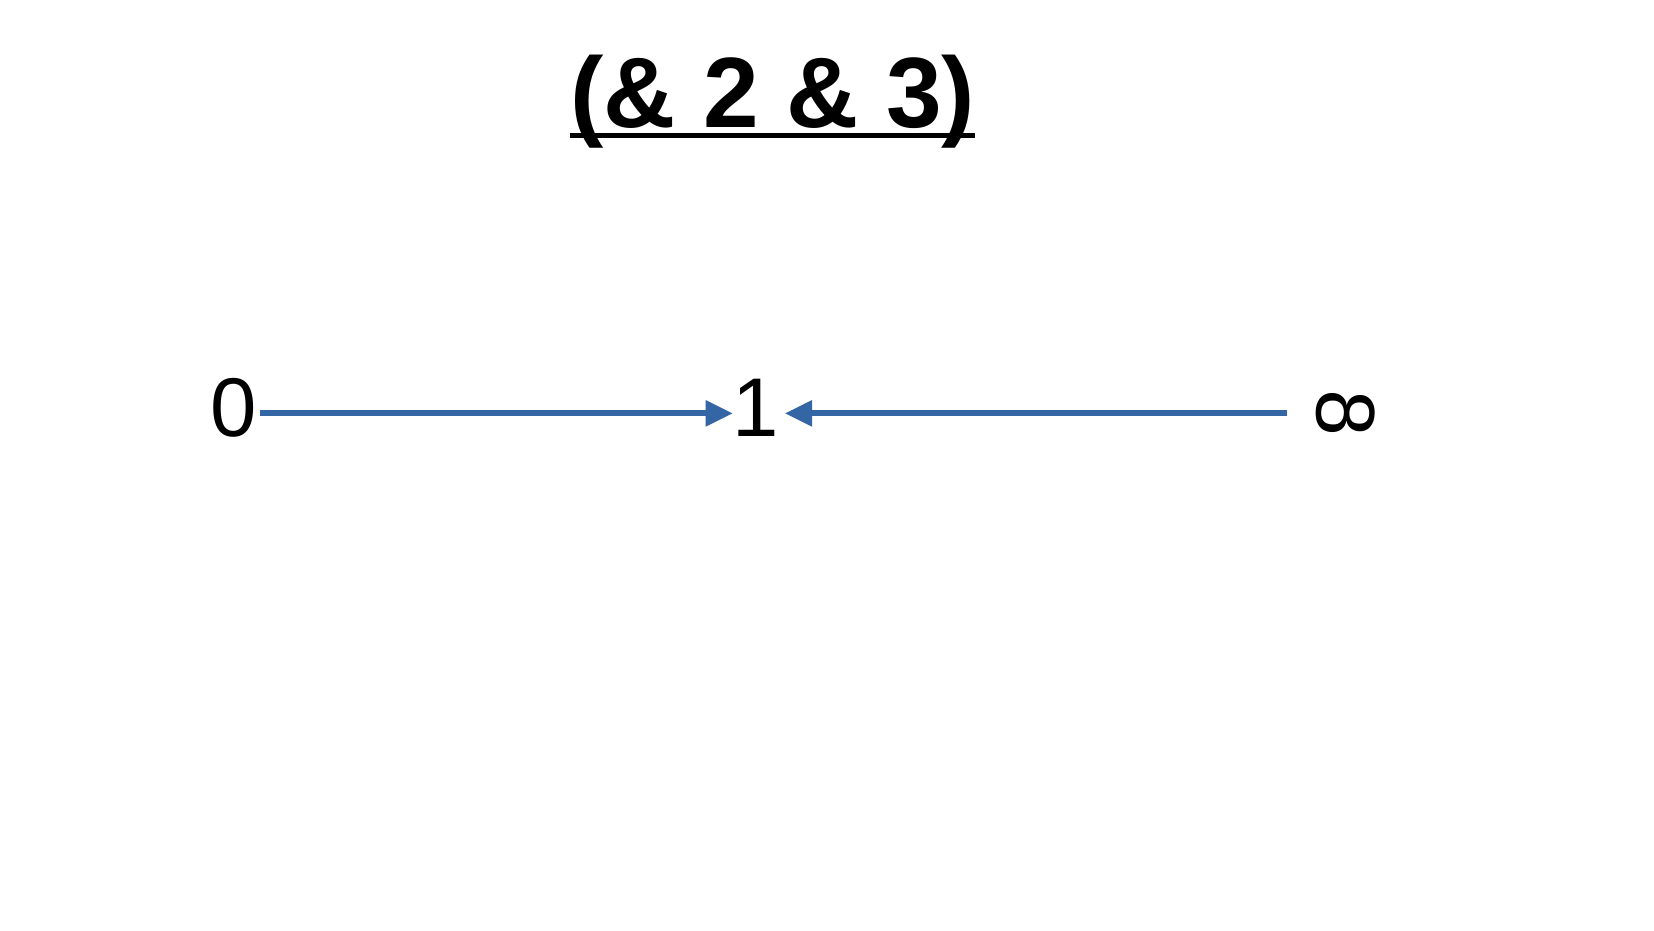

(& 2 & 3)
8
 0 1